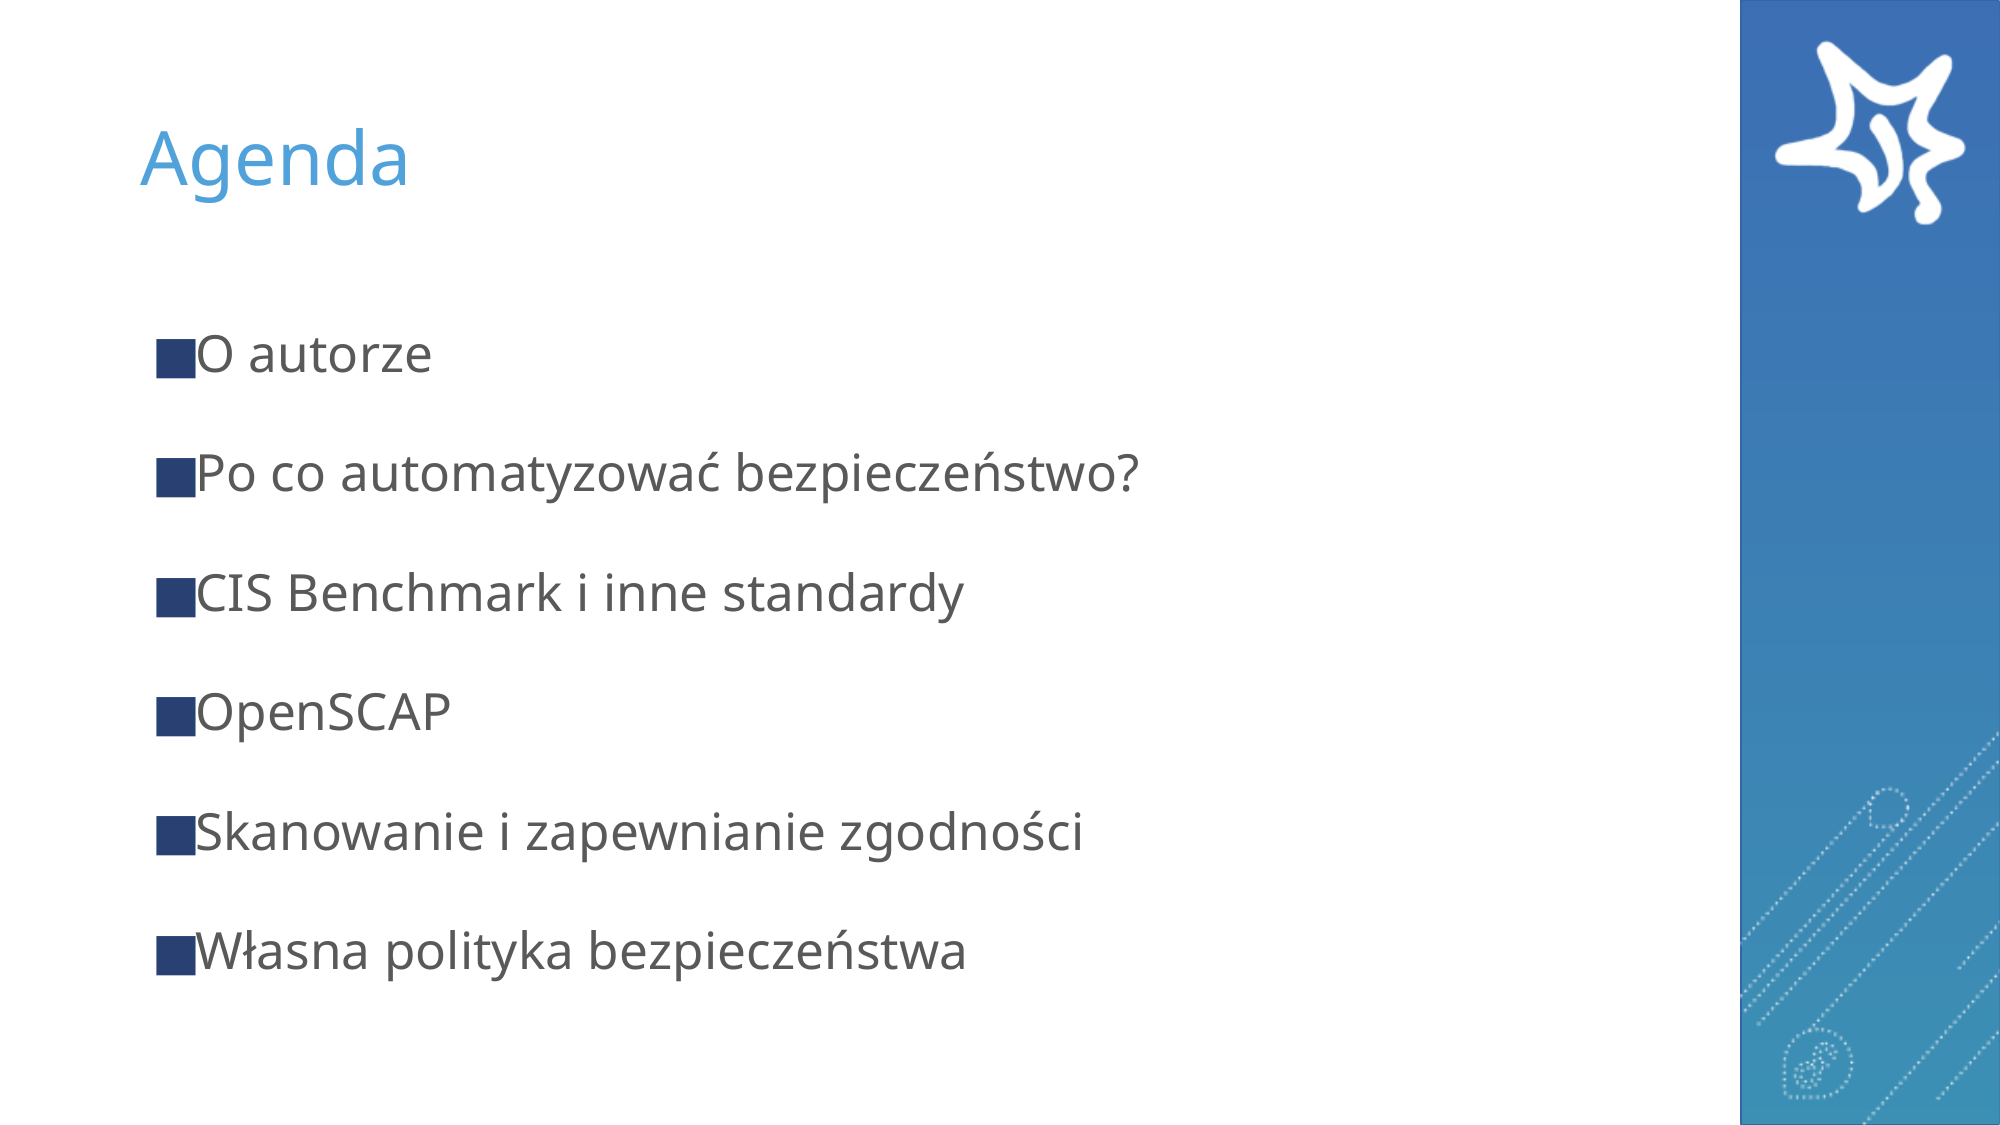

# Agenda
O autorze
Po co automatyzować bezpieczeństwo?
CIS Benchmark i inne standardy
OpenSCAP
Skanowanie i zapewnianie zgodności
Własna polityka bezpieczeństwa